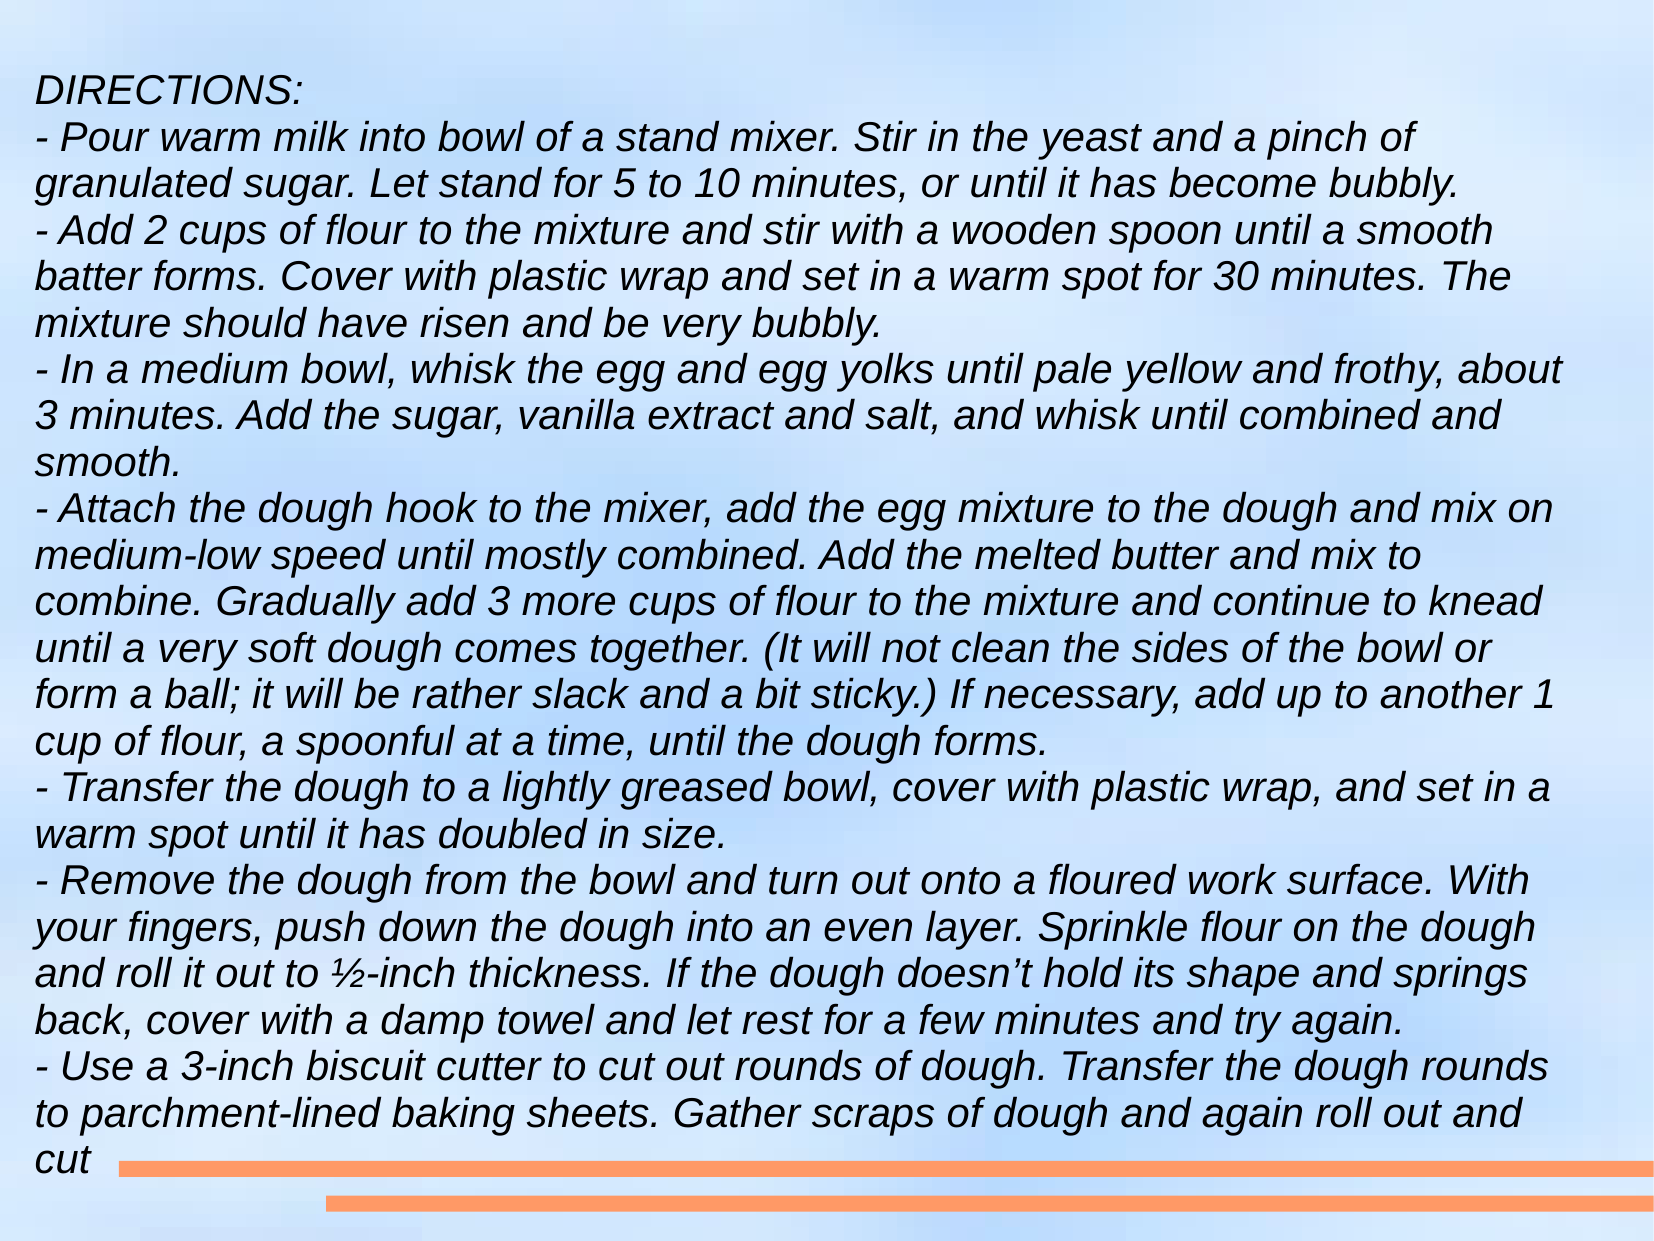

DIRECTIONS:
- Pour warm milk into bowl of a stand mixer. Stir in the yeast and a pinch of granulated sugar. Let stand for 5 to 10 minutes, or until it has become bubbly.
- Add 2 cups of flour to the mixture and stir with a wooden spoon until a smooth batter forms. Cover with plastic wrap and set in a warm spot for 30 minutes. The mixture should have risen and be very bubbly.
- In a medium bowl, whisk the egg and egg yolks until pale yellow and frothy, about
3 minutes. Add the sugar, vanilla extract and salt, and whisk until combined and smooth.
- Attach the dough hook to the mixer, add the egg mixture to the dough and mix on medium-low speed until mostly combined. Add the melted butter and mix to combine. Gradually add 3 more cups of flour to the mixture and continue to knead until a very soft dough comes together. (It will not clean the sides of the bowl or form a ball; it will be rather slack and a bit sticky.) If necessary, add up to another 1 cup of flour, a spoonful at a time, until the dough forms.
- Transfer the dough to a lightly greased bowl, cover with plastic wrap, and set in a warm spot until it has doubled in size.
- Remove the dough from the bowl and turn out onto a floured work surface. With your fingers, push down the dough into an even layer. Sprinkle flour on the dough and roll it out to ½-inch thickness. If the dough doesn’t hold its shape and springs back, cover with a damp towel and let rest for a few minutes and try again.
- Use a 3-inch biscuit cutter to cut out rounds of dough. Transfer the dough rounds to parchment-lined baking sheets. Gather scraps of dough and again roll out and cut
#